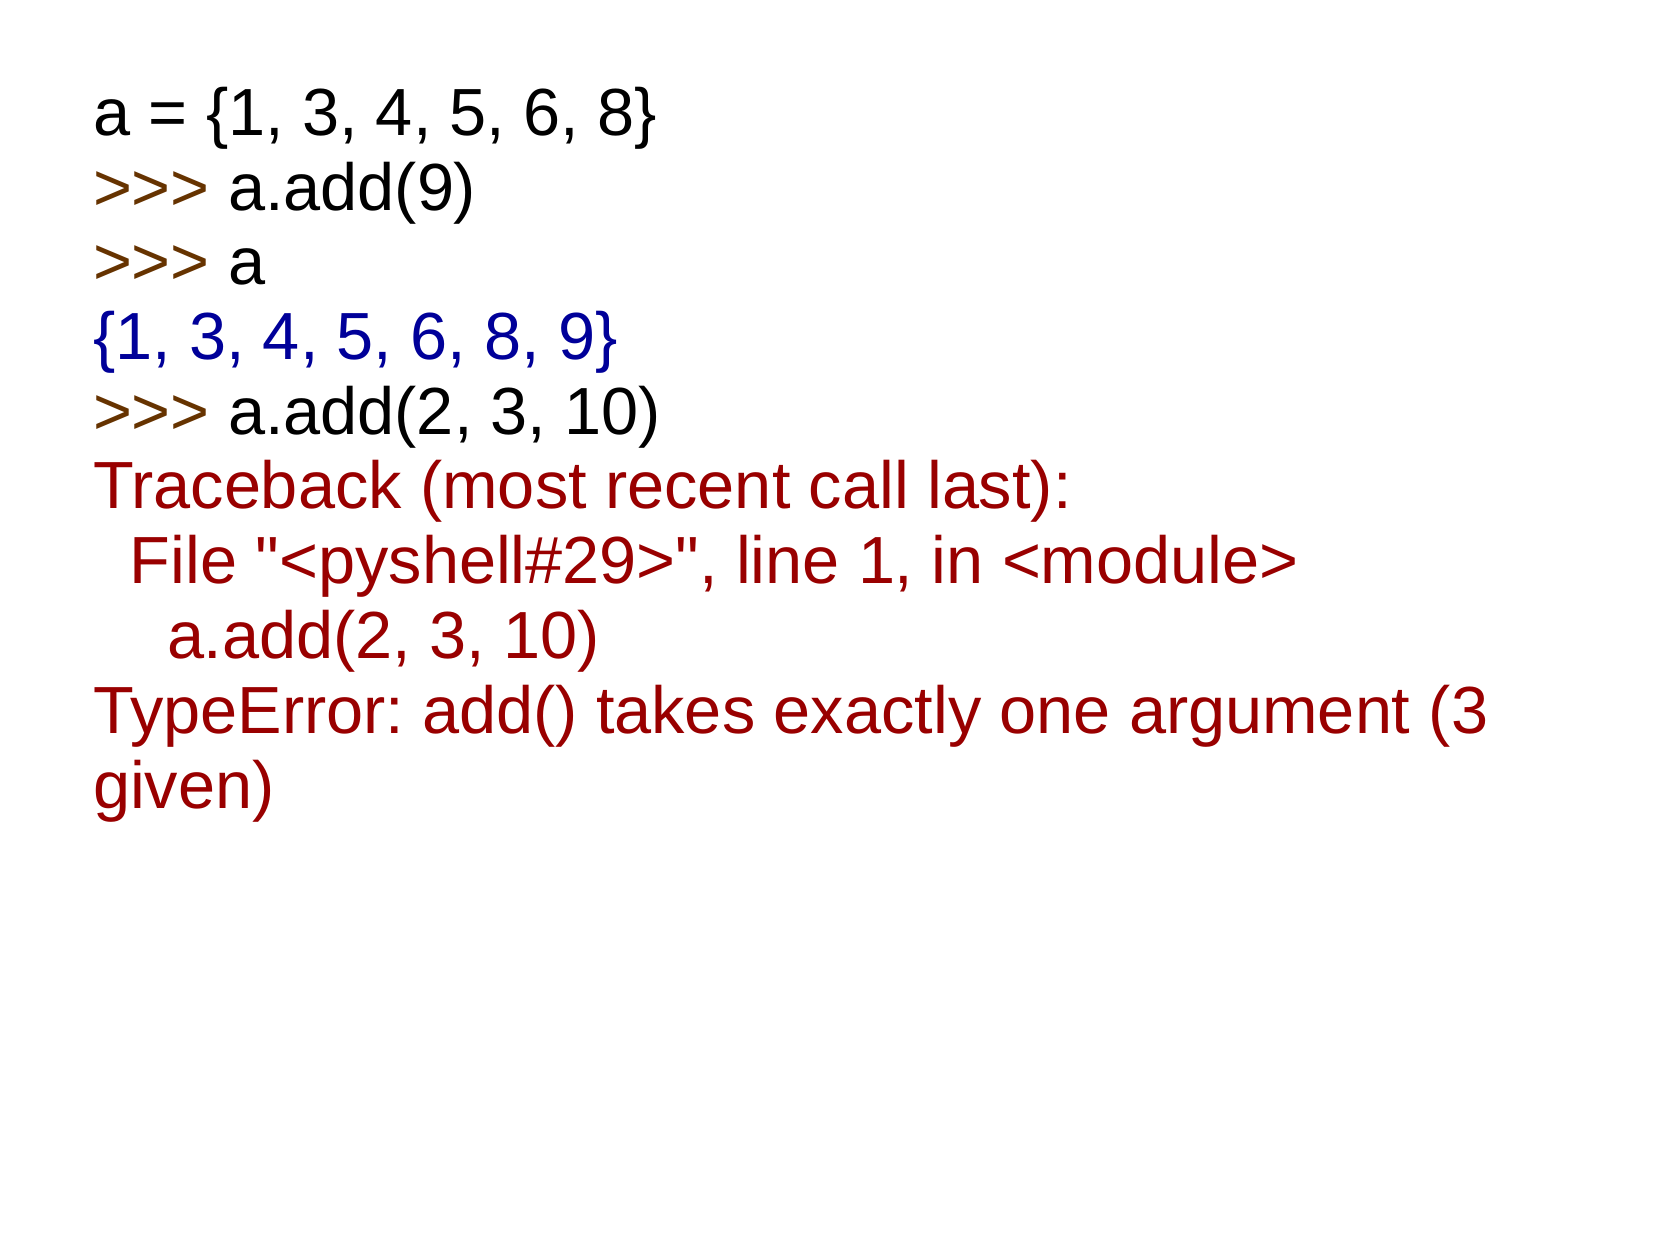

a = {1, 3, 4, 5, 6, 8}
>>> a.add(9)
>>> a
{1, 3, 4, 5, 6, 8, 9}
>>> a.add(2, 3, 10)
Traceback (most recent call last):
 File "<pyshell#29>", line 1, in <module>
 a.add(2, 3, 10)
TypeError: add() takes exactly one argument (3 given)